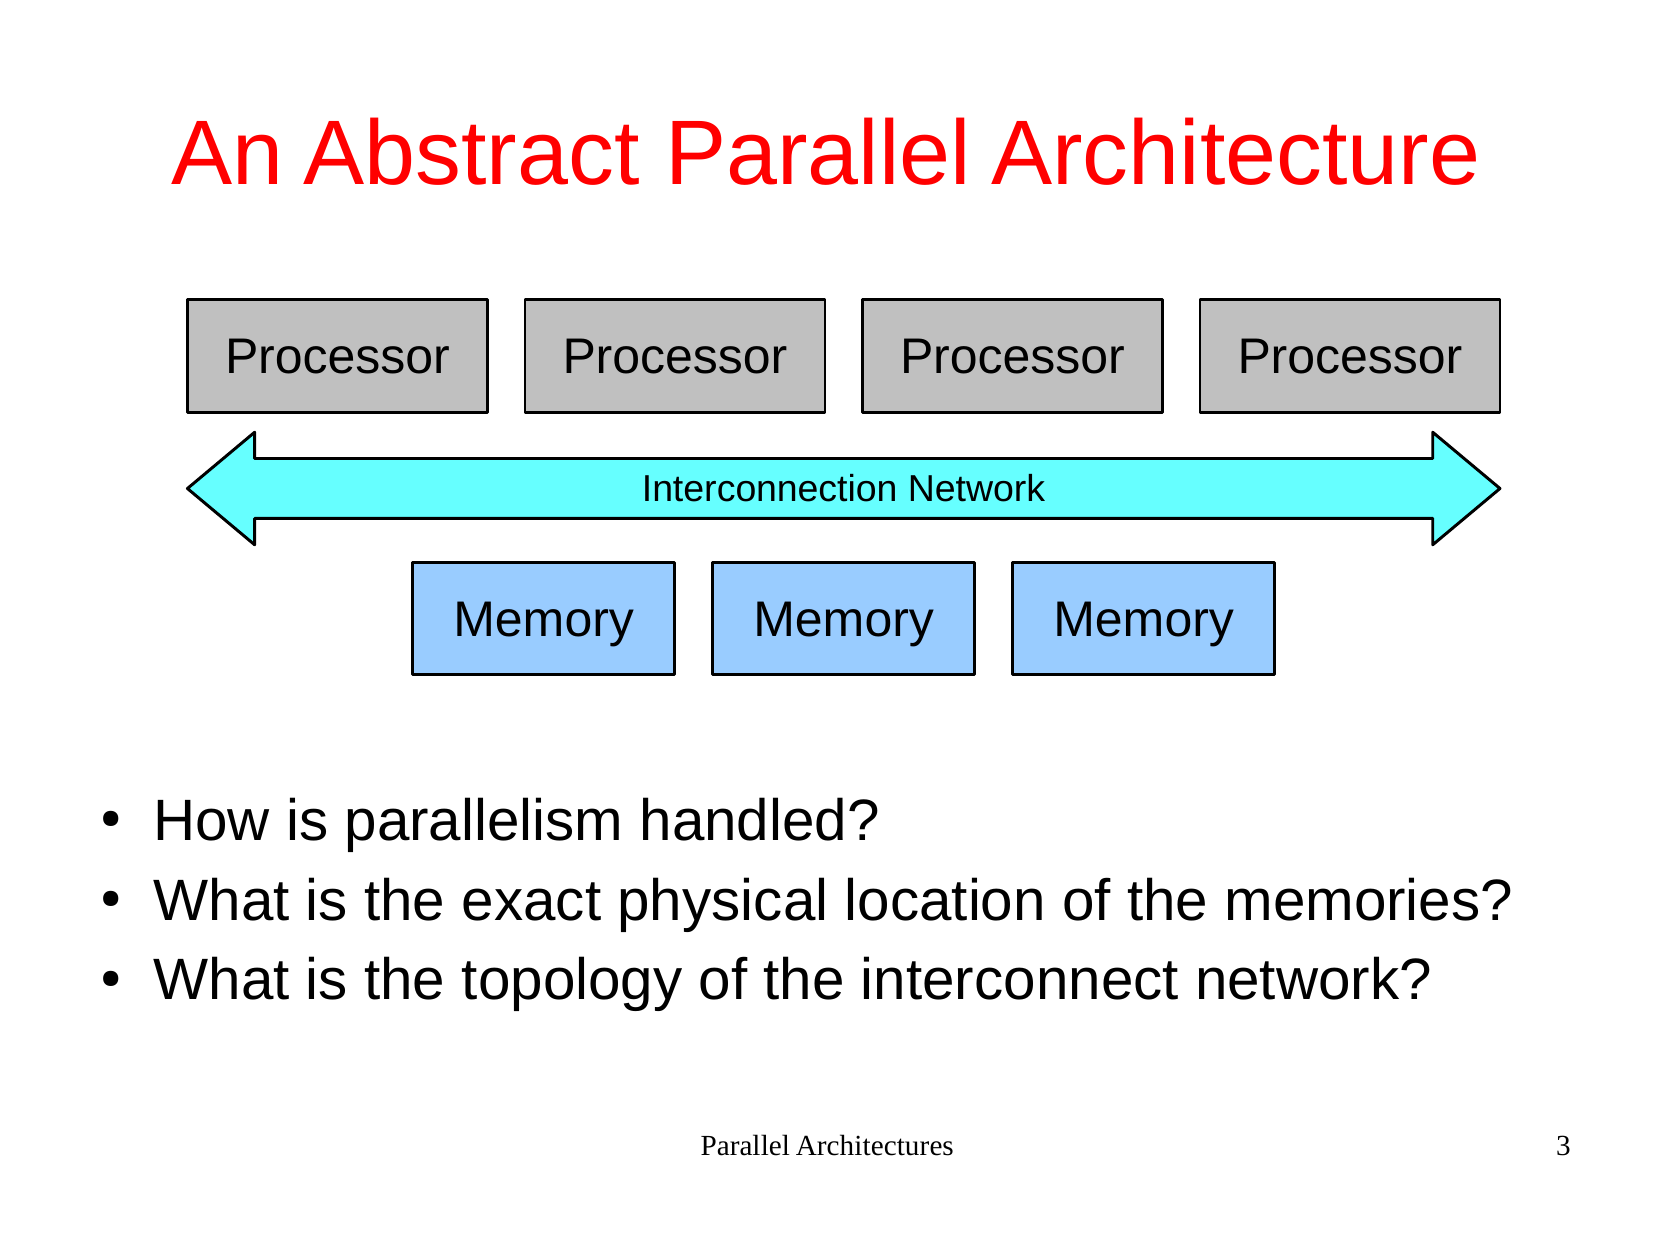

# An Abstract Parallel Architecture
Processor
Processor
Processor
Processor
Interconnection Network
Memory
Memory
Memory
How is parallelism handled?
What is the exact physical location of the memories?
What is the topology of the interconnect network?
Parallel Architectures
3